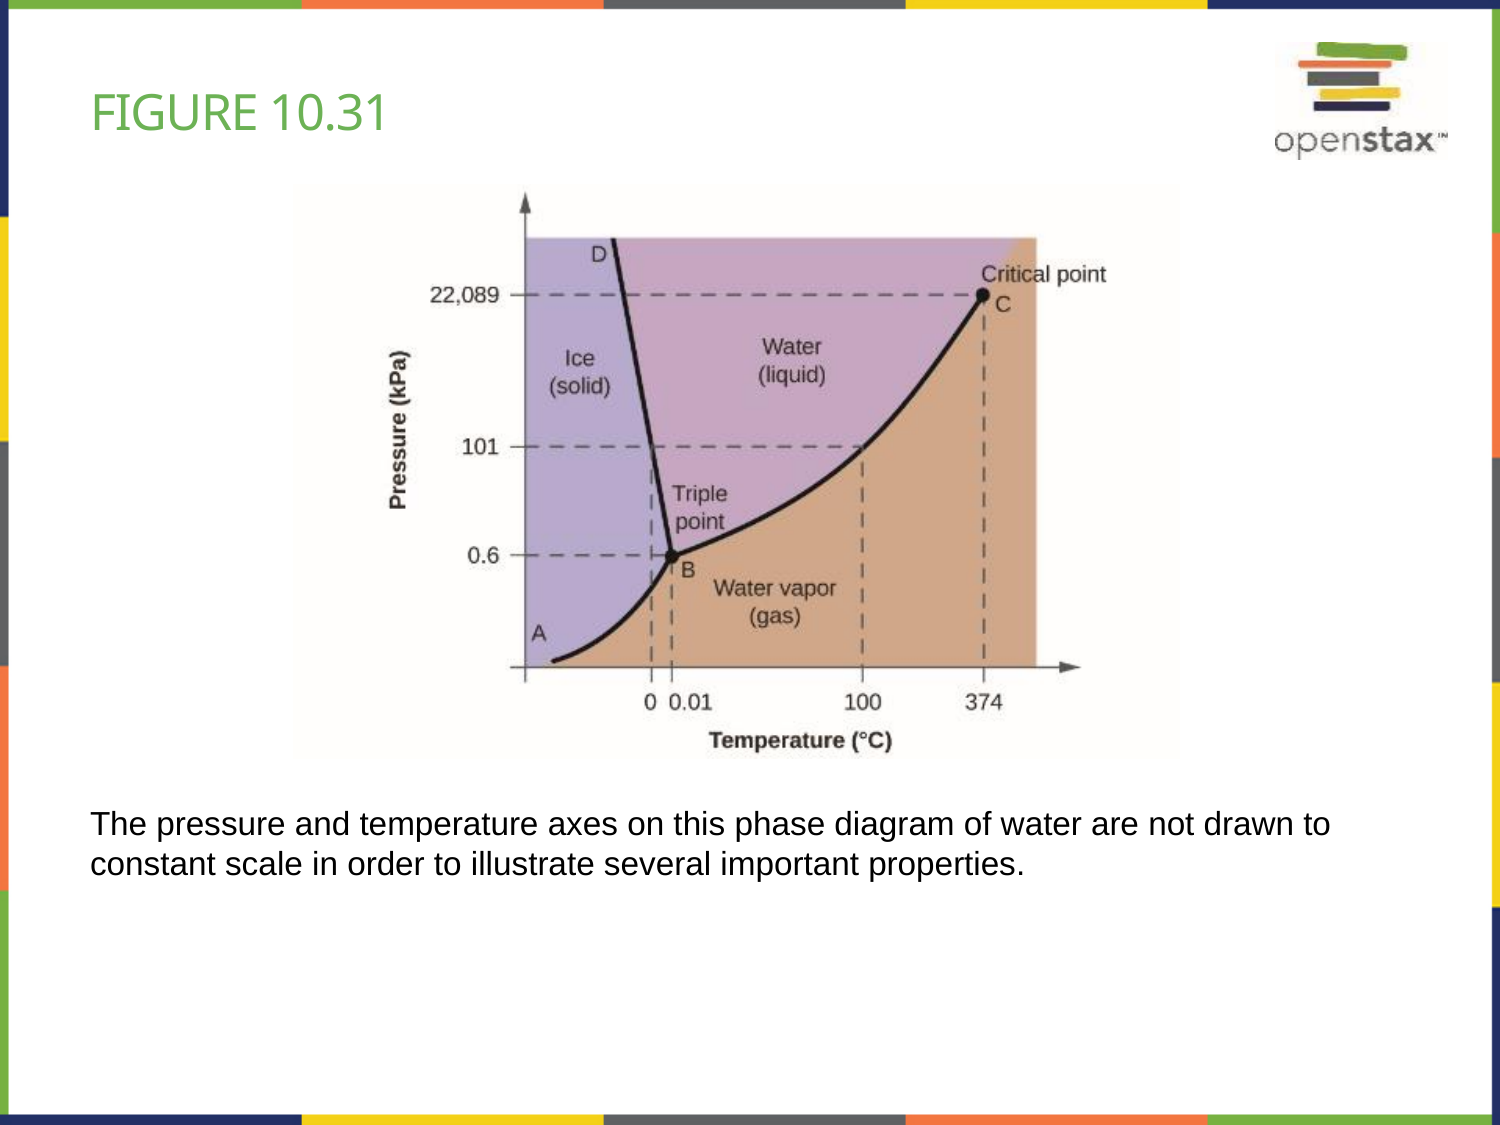

# Figure 10.31
The pressure and temperature axes on this phase diagram of water are not drawn to constant scale in order to illustrate several important properties.